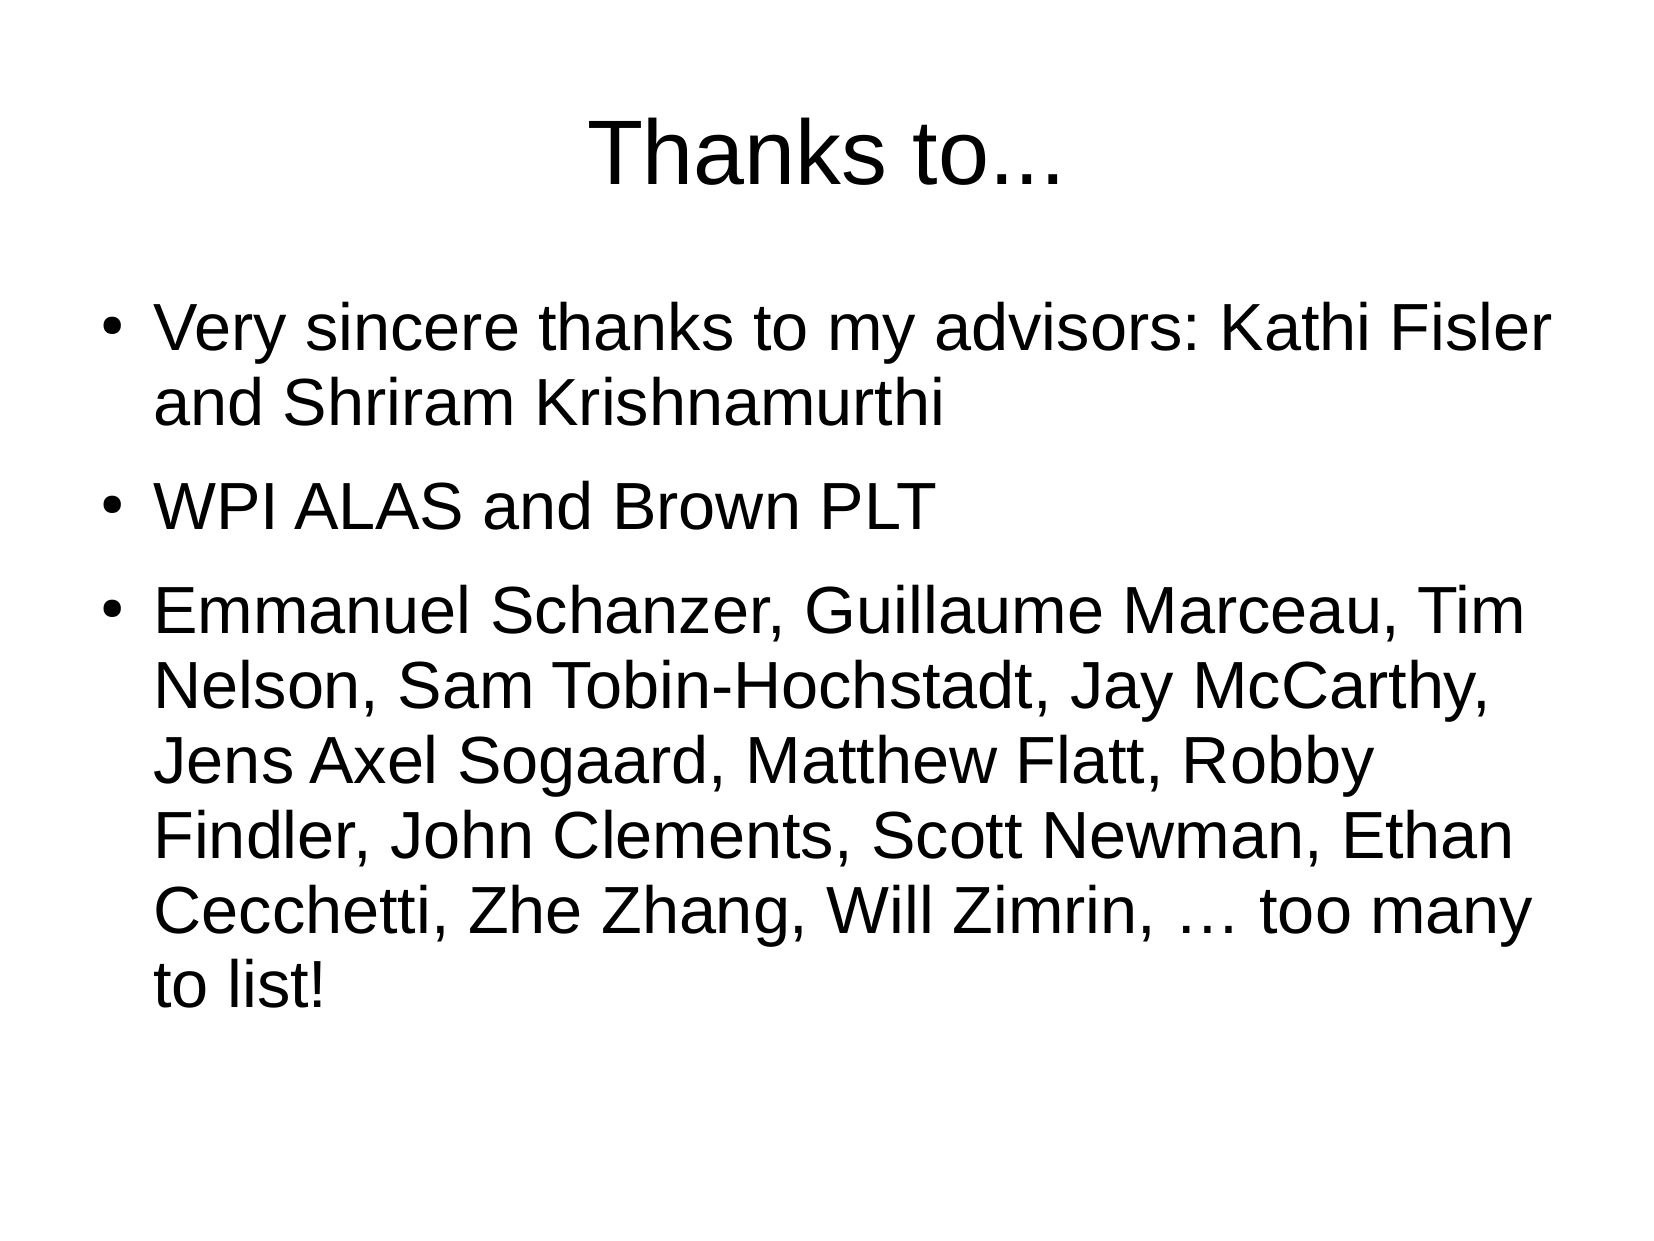

# Thanks to...
Very sincere thanks to my advisors: Kathi Fisler and Shriram Krishnamurthi
WPI ALAS and Brown PLT
Emmanuel Schanzer, Guillaume Marceau, Tim Nelson, Sam Tobin-Hochstadt, Jay McCarthy, Jens Axel Sogaard, Matthew Flatt, Robby Findler, John Clements, Scott Newman, Ethan Cecchetti, Zhe Zhang, Will Zimrin, … too many to list!